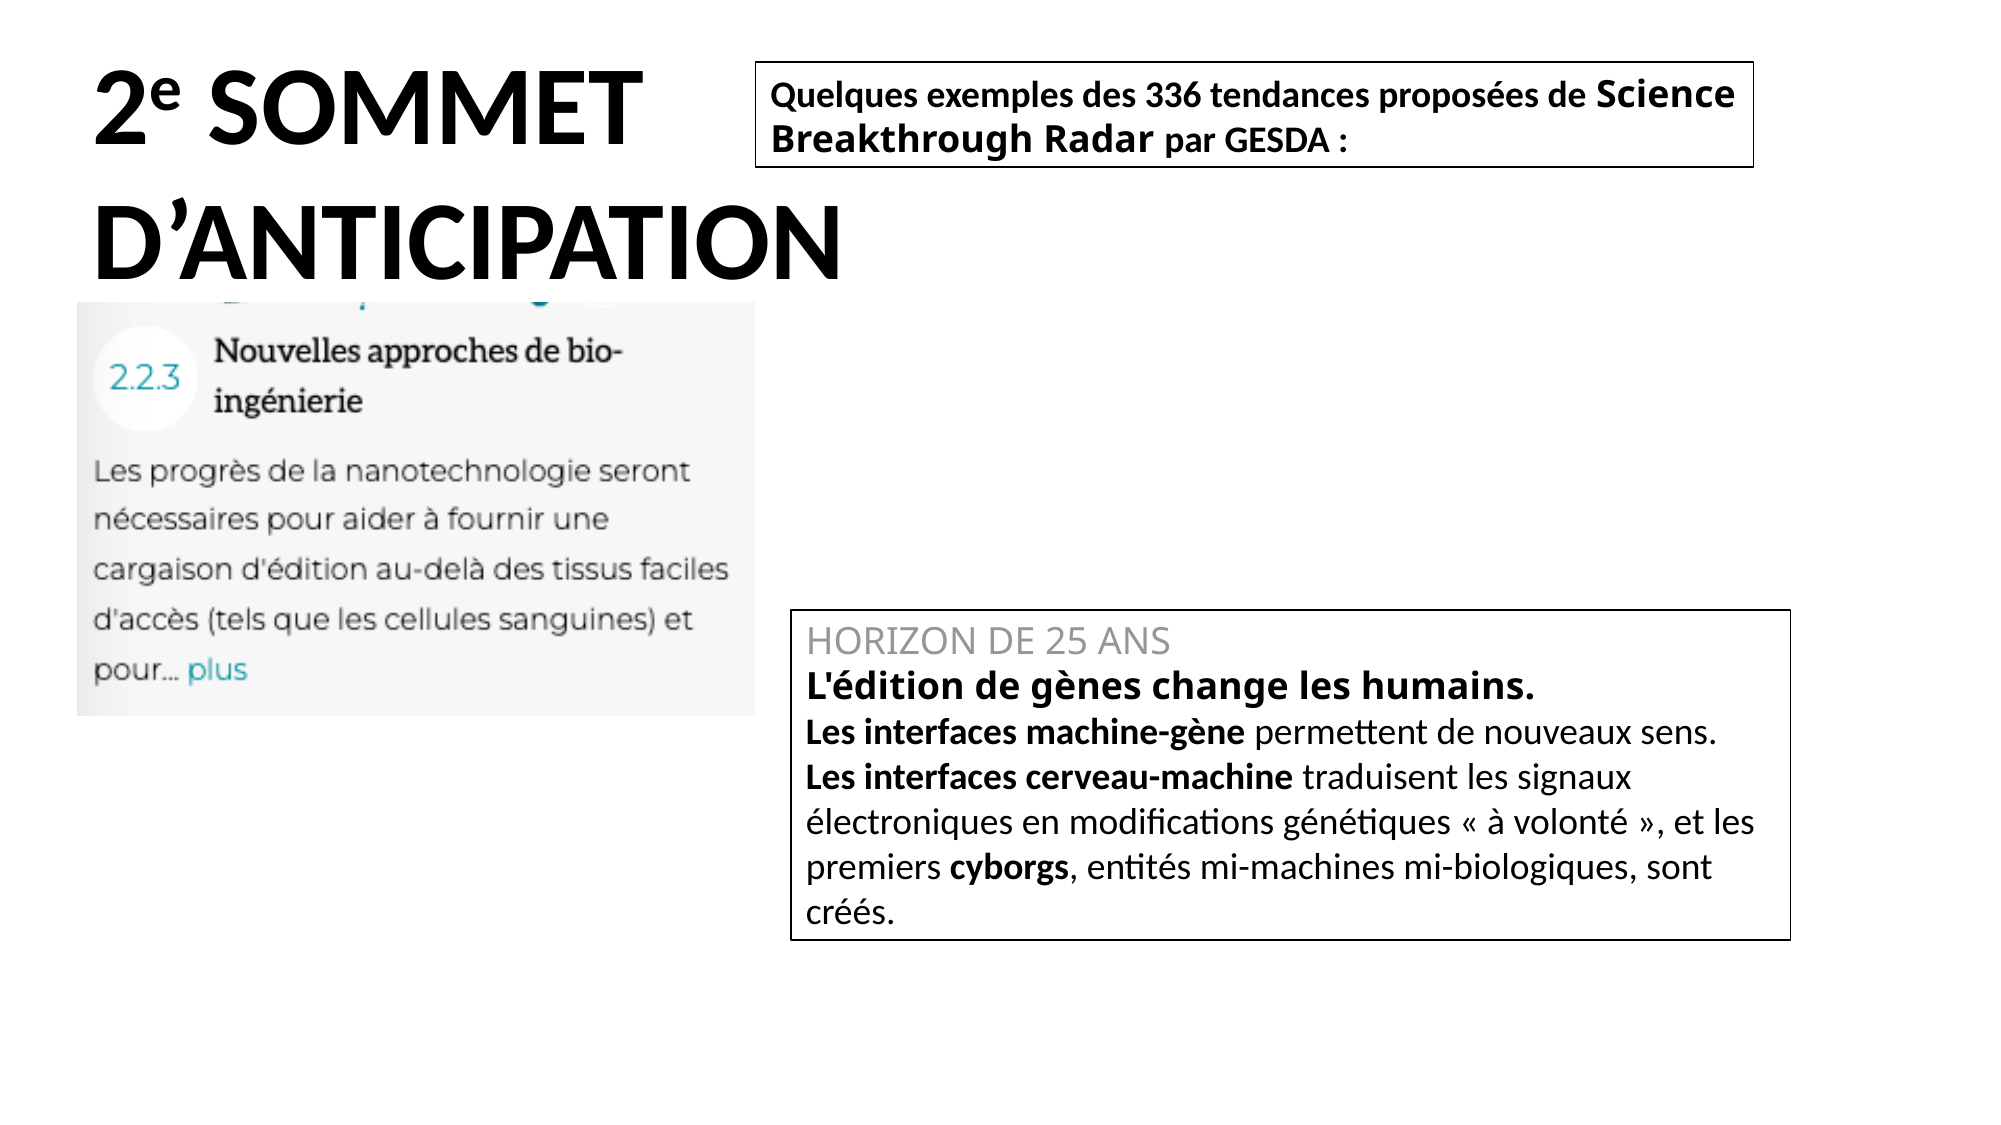

2e SOMMET
D’ANTICIPATION
Quelques exemples des 336 tendances proposées de Science Breakthrough Radar par GESDA :
HORIZON DE 25 ANS
L'édition de gènes change les humains.
Les interfaces machine-gène permettent de nouveaux sens.
Les interfaces cerveau-machine traduisent les signaux électroniques en modifications génétiques « à volonté », et les premiers cyborgs, entités mi-machines mi-biologiques, sont créés.